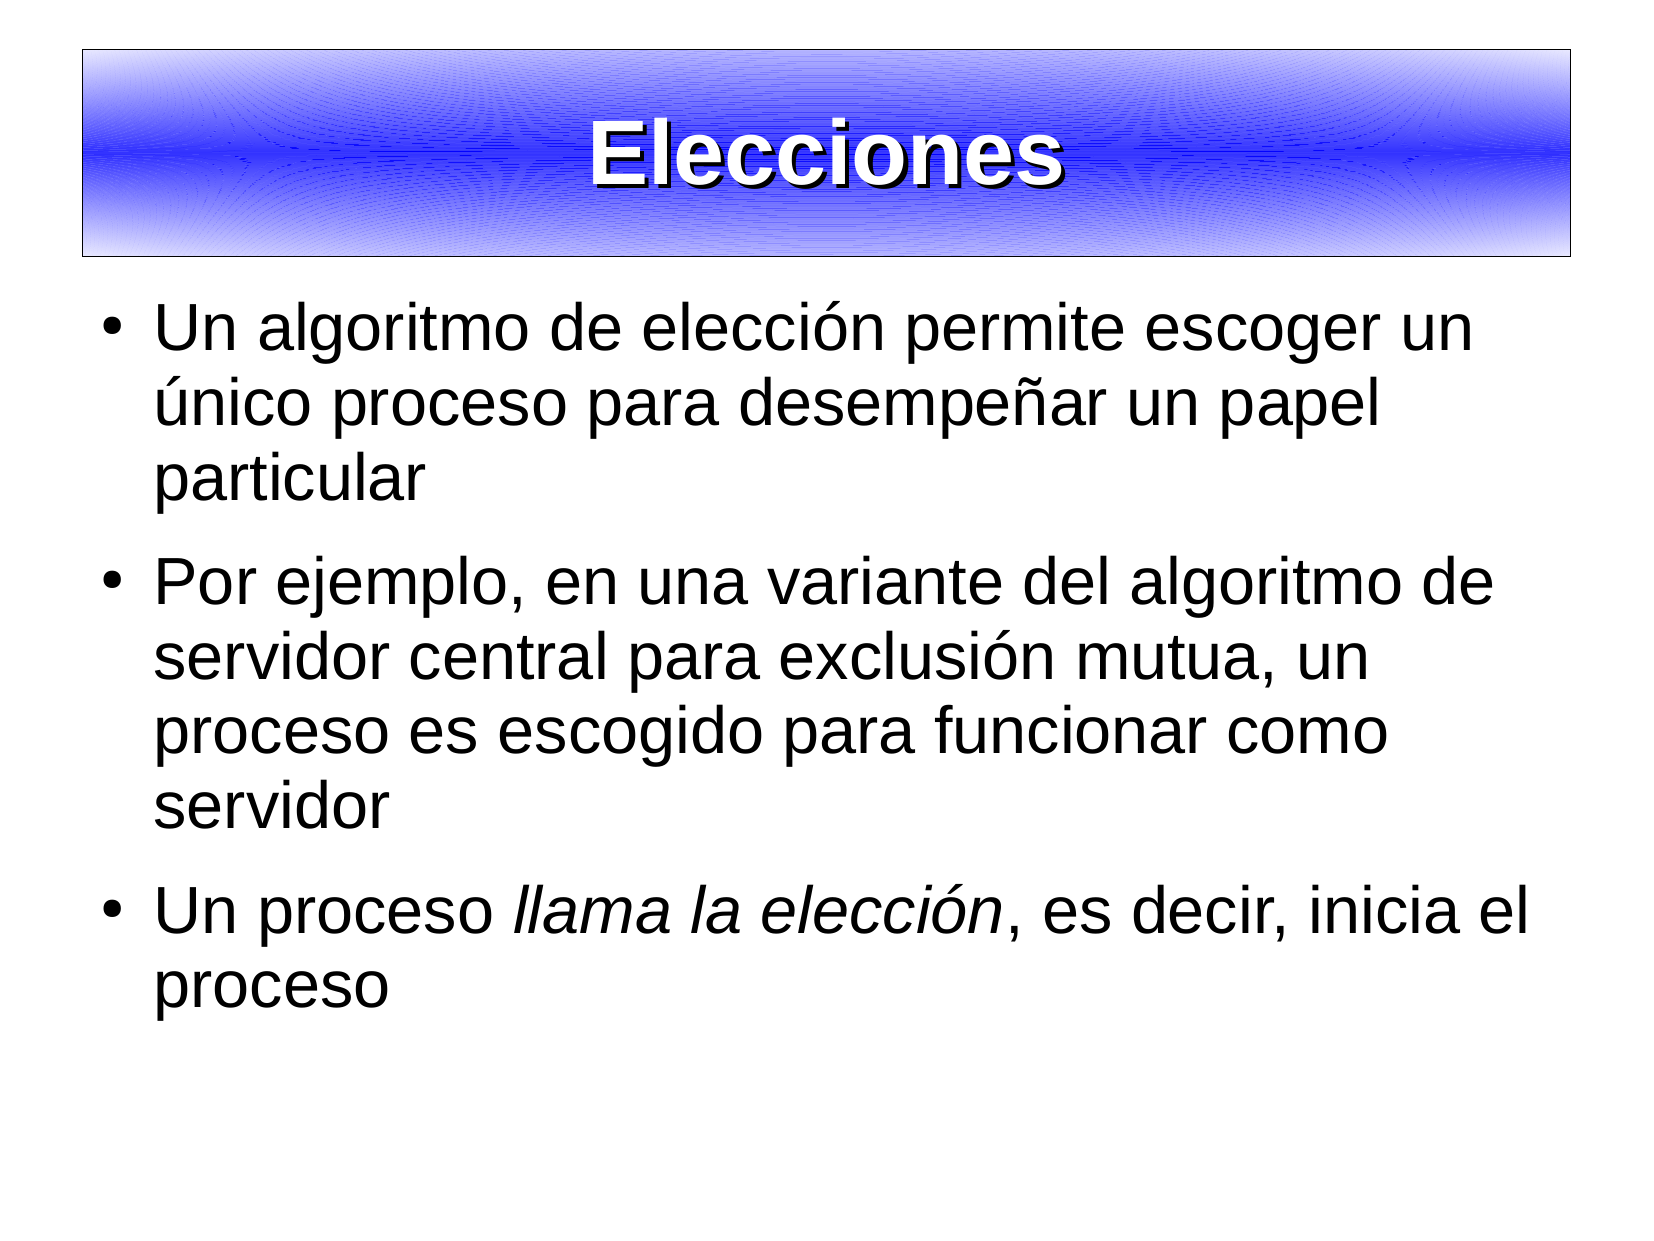

# Elecciones
Un algoritmo de elección permite escoger un único proceso para desempeñar un papel particular
Por ejemplo, en una variante del algoritmo de servidor central para exclusión mutua, un proceso es escogido para funcionar como servidor
Un proceso llama la elección, es decir, inicia el proceso